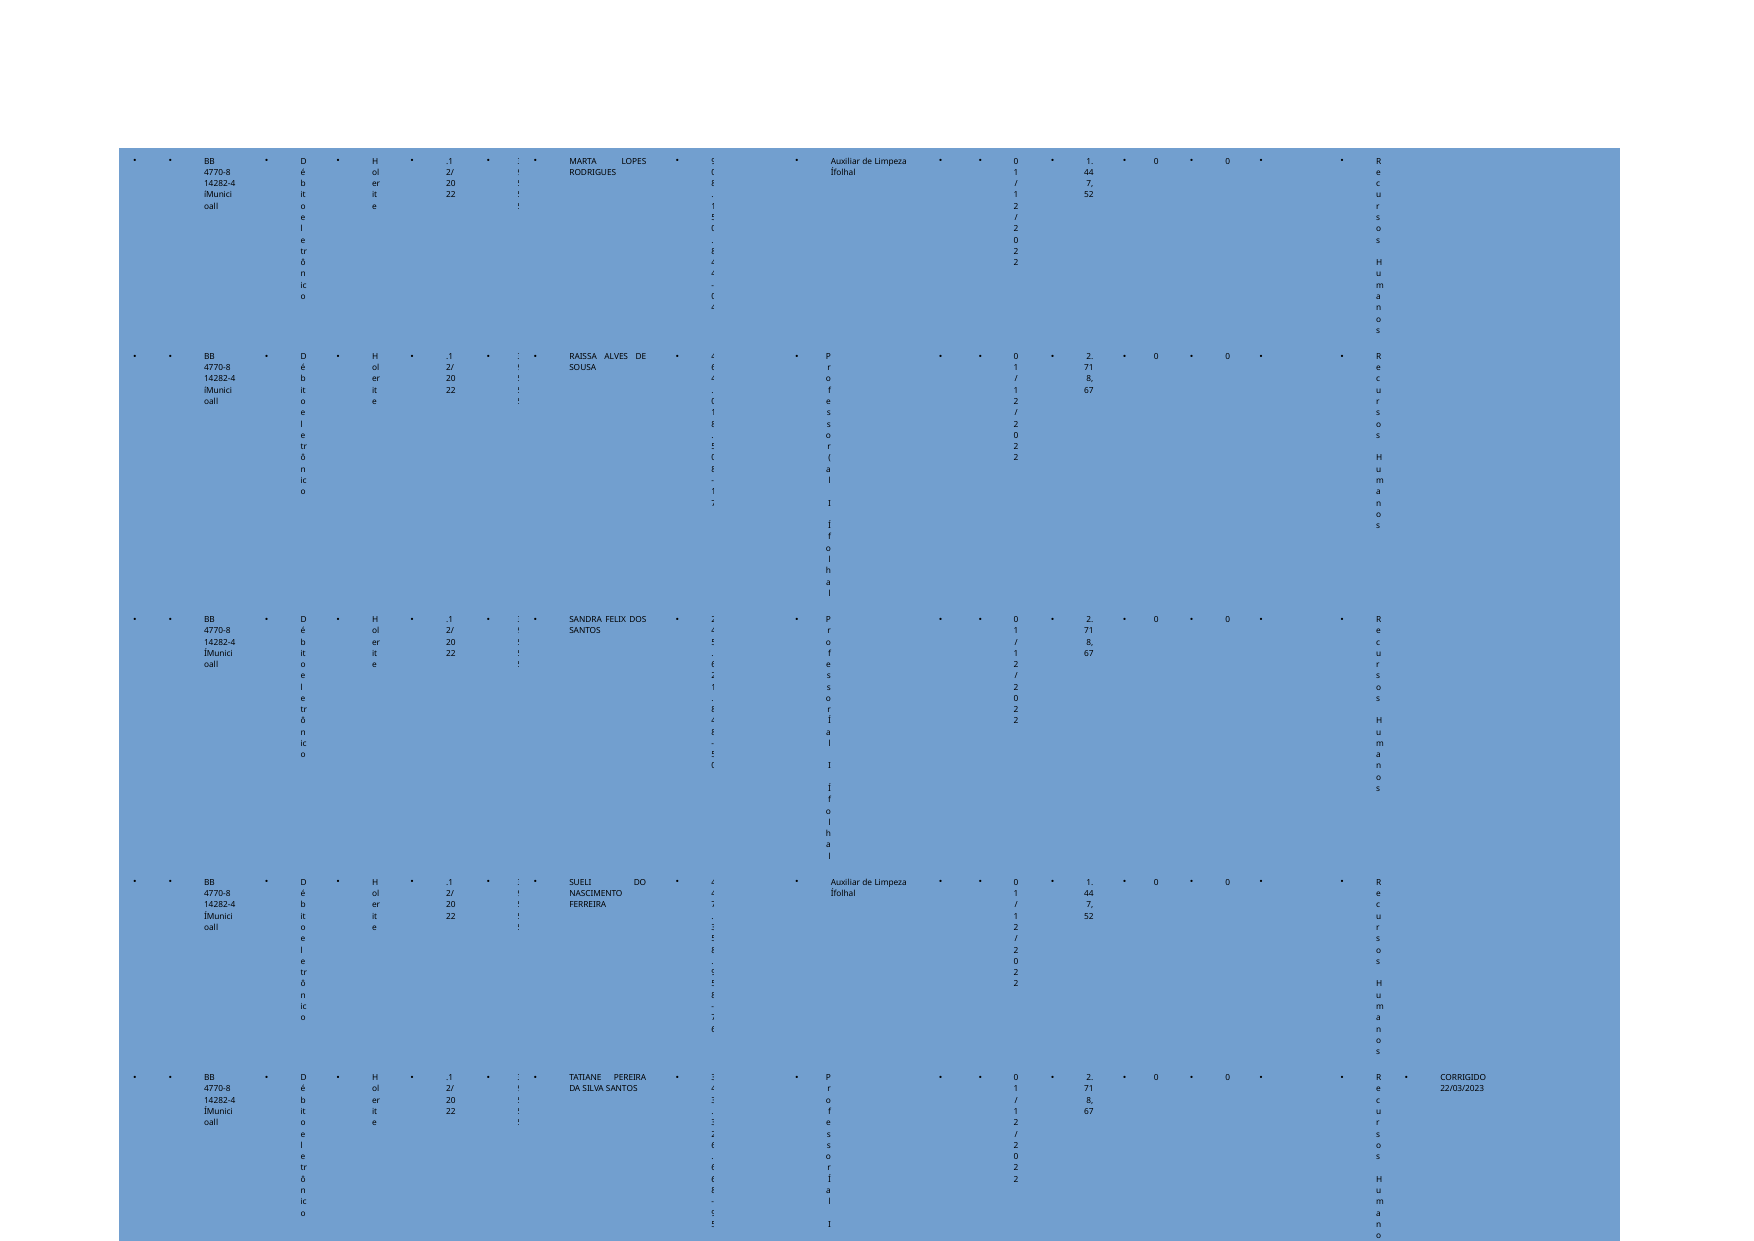

| 1389828 | BB 4770-8 14282-4 íMunicioall | Débito eletrônico | Holerite | .12/2022 | 39555 | MARTA LOPES RODRIGUES | 908.150.844-04 | | Auxiliar de Limpeza Ífolhal | 01/12/2022 | 01/12/2022 | 1.447,52 | 0 | 0 | 1.447,52 | | Recursos Humanos | | |
| --- | --- | --- | --- | --- | --- | --- | --- | --- | --- | --- | --- | --- | --- | --- | --- | --- | --- | --- | --- |
| 1389837 | BB 4770-8 14282-4 íMunicioall | Débito eletrônico | Holerite | .12/2022 | 39555 | RAISSA ALVES DE SOUSA | 464.018.508-17 | | Professor(al I Ífolhal | 01/12/2022 | 01/12/2022 | 2.718,67 | 0 | 0 | 2.718,67 | | Recursos Humanos | | |
| 1389846 | BB 4770-8 14282-4 ÍMunicioall | Débito eletrônico | Holerite | .12/2022 | 39555 | SANDRA FELIX DOS SANTOS | 245.621.848-50 | | ProfessorÍal I Ífolhal | 01/12/2022 | 01/12/2022 | 2.718,67 | 0 | 0 | 2.718,67 | | Recursos Humanos | | |
| 1389854 | BB 4770-8 14282-4 ÍMunicioall | Débito eletrônico | Holerite | .12/2022 | 39555 | SUELI DO NASCIMENTO FERREIRA | 447.358.958-76 | | Auxiliar de Limpeza Ífolhal | 01/12/2022 | 01/12/2022 | 1.447,52 | 0 | 0 | 1.447,52 | | Recursos Humanos | | |
| 1389859 | BB 4770-8 14282-4 ÍMunicioall | Débito eletrônico | Holerite | .12/2022 | 39555 | TATIANE PEREIRA DA SILVA SANTOS | 343.326.668-95 | | ProfessorÍal I Ífolhal | 01/12/2022 | 01/12/2022 | 2.718,67 | 0 | 0 | 2.718,67 | | Recursos Humanos | CORRIGIDO 22/03/2023 | |
| 1389866 | BB 4770-8 14282-4 ÍMunicioall | Débito eletrônico | Holerite | .12/2022 | 39555 | VANIA DA SILVA SANTOS TENORIO | 336.608.458-84 | | ProfessorÍal I Ífolhal | 01/12/2022 | 01/12/2022 | 2.718,67 | 0 | 0 | 2.718,67 | | Recursos Humanos | | |
| 1389871 | BB 4770-8 14282-4 ÍMunicioall | Débito eletrônico | Holerite | .12/2022 | 39555 | VERONICA SABINO FEITOSA | 346.500.288-17 | | ProfessorÍal I Ífolhal | 01/12/2022 | 01/12/2022 | 2.718,67 | 0 | 0 | 2.718,67 | | Recursos Humanos | | |
| 1389881 | BB 4770-8 14282-4 ÍMunicioall | Débito eletrônico | Nota Fiscal/DANFE | .12/2022 | 44035 | KID COISAS COMERCIO DE PAPELARIA E SERVICOS EIRELI | | 33.142.403/0001-24 | Mat-a- d- Lmp-a | 02/12/2022 | 05/12/2022 | 6.296,34 | 0 | 0 | 6.296,34 | | Custos Indiretos | | |
| 1389904 | BB 4770-8 14282-4 ÍMunicioall | Débito eletrônico | Recibo | .12/2022 | 120701 | SINDBENEFICENTE | | 12.403.462/0001-39 | t b ã s d al | 07/12/2022 | 07/12/2022 | 900 | 0 | 0 | 900 | | Recursos Humanos | | |
| 1389927 | BB 4770-8 14282-4 ÍMunicioall | Débito eletrônico | Guia Fgts | .11/2022 | 120702 | CAIXA ECONOMICA FEDERAL - FGTS | | 00.360.305/0001-04 | FGTS - Fundo de Garantia | 07/12/2022 | 07/12/2022 | 6.915,11 | 0 | 0 | 6.915,11 | | Recursos Humanos | | |
| 1389938 | BB 4770-8 14282-4 ÍMunicioall | Débito eletrônico | Recibo | .12/2022 | 120703 | PROAGIR CLUBE DE BENEFICIOS SOCIAIS | | 34.002.229/0001-87 | t b ã B 1 E ta S al | 07/12/2022 | 07/12/2022 | 270,75 | 0 | 0 | 270,75 | | Recursos Humanos | | |
| 1389948 | BB 4770-8 14282-4 ÍMunicioall | Débito eletrônico | Nota fiscal de serviços | .12/2022 | 120704 | WIN-ADMINISTRADORA DE BENEFICIOS LTDA | | 19.112.659/0001-68 | oi t l g g ad l | 01/12/2022 | 07/12/2022 | 272,46 | 0 | 0 | 272,46 | | Recursos Humanos | | |
| 1389959 | BB 4770-8 14282-4 ÍMunicioall | Débito eletrônico | Nota fiscal de serviços | .12/2022 | 121203 | BANTINI SERVICOS DE ENGENHARIA LTDA | | 29.458.610/0001-15 | E g 1 d S g a a T abalh o PJ | 07/12/2022 | 12/12/2022 | 595 | 0 | 0 | 595 | | Custos Indiretos | | |
| 1389972 | BB 4770-8 14282-4 ÍMunicioall | Débito eletrônico | Fatura | .12/2022 | 121204 | REDFOX TELECOMUNICACOES EIRELI | | 09.367.411/0001-94 | | 02/12/2022 | 12/12/2022 | 76,95 | 0 | 0 | 76,95 | | Custos Indiretos | | |
| 1389982 | BB 4770-8 14282-4 ÍMunicioall | Débito eletrônico | Nota Fiscal/DANFE | .12/2022 | 121205 | gasbom mario perdigão | | 14.328.581/0001-08 | Gás ÍGLPl | 22/11/2022 | 12/12/2022 | 953,4 | 0 | 0 | 953,4 | | Custos Indiretos | | |
| 1389999 | BB 4770-8 14282-4 ÍMunicioall | Débito eletrônico | Rescisão | .12/2022 | 24081 | JESSICA DE LIMA RODRIGUES | 408.562.468-75 | | R a t at al TR T f lh a | 05/12/2022 | 14/12/2022 | 245,74 | 0 | 0 | 245,74 | | Poupança | | |
| 1390028 | BB 4770-8 14282-4 ÍMunicioall | Débito eletrônico | Recibo Férias | .12/2022 | 27507 | VANIA DA SILVA SANTOS TENORIO | 336.608.458-84 | | F a P a 1 F a f lha | 20/12/2022 | 20/12/2022 | 3.120,97 | 0 | 0 | 3.120,97 | | Poupança | | |
| 1390045 | BB 4770-8 14282-4 ÍMunicioall | Débito eletrônico | Guia Inss | .12/2022 | 25614 | Secretaria da Receita Federal | | 00.394.460/0058-87 | INSS s/ 13° Salário | 20/12/2022 | 20/12/2022 | 16.777,91 | 0 | 0 | 16.777,91 | | Poupança | | |
| 1390055 | BB 4770-8 14282-4 ÍMunicioall | Débito eletrônico | Guia Inss | .11/2022 | 25614 | Secretaria da Receita Federal | | 00.394.460/0058-87 | Naa Pat al Emp ga d | 20/12/2022 | 20/12/2022 | 22.452,91 | 0 | 0 | 22.452,91 | | Recursos Humanos | | |
| 1390076 | BB 4770-8 14282-4 ÍMunicioall | Débito eletrônico | Darf | .12/2022 | 122001 | Secretaria da Receita Federal | | 00.394.460/0058-87 | IRRF s/ Aluguel PI | 20/12/2022 | 20/12/2022 | 376,37 | 0 | 0 | 376,37 | | Locação | | |
| 1390088 | BB 4770-8 14282-4 ÍMunicioall | Débito eletrônico | Fatura | .12/2022 | 122002 | REDFOX TELECOMUNICACOES EIRELI | | 09.367.411/0001-94 | | 30/12/2022 | 20/12/2022 | 39,9 | 0 | 0 | 39,9 | | Custos Indiretos | | |
| 1390112 | BB 4770-8 14282-4 ÍMunicioall | Débito eletrônico | Nota fiscal de serviços | 358 | 122003 | YARA DANTAS SOCIEDADE INDIVIDUAL DE ADVOCACIA | | JJtlC 14 | AdvogadoÍal PJ | 19/12/2022 | 20/12/2022 | 1.307,00 | 0 | 0 | 1.307,00 | | Custos Indiretos | | |
| 1390132 | BB 4770-8 14282-4 ÍMunicioall | Débito eletrônico | Darf | .11/2022 | 122004 | Secretaria da Receita Federal | | 00.394.460/0058-87 | IRRF s/ Proventos | 30/11/2022 | 20/12/2022 | 1.283,00 | 0 | 0 | 1.283,00 | | Recursos Humanos | | |
| 1390140 | BB 4770-8 14282-4 ÍMunicioall | Débito eletrônico | Darf | .11/2022 | 122201 | Secretaria da Receita Federal | | 00.394.460/0058-87 | PIS s/ Salários | 30/11/2022 | 22/12/2022 | 864,41 | 0 | 0 | 864,41 | | Recursos Humanos | | |
| 1390146 | BB 4770-8 14282-4 ÍMunicioall | Débito eletrônico | Nota fiscal de serviços | .12/2022 | 122202 | TALENT ASSESSORIA CONTABIL LTDA | | 10.985.260/0001-17 | Assessoria Contábil Jurídica PJ | 16/12/2022 | 22/12/2022 | 3.212,00 | | | 3.212,00 | | Custos Indiretos | ANEXADO DOCUMENTO | .- SOLICITAR CARTA DE CORREÇÃO DA NOTA FISCAL DE SERVIÇOS, COM A DESCRIÇÃO DOS SERVIÇOS PRESTADOS. |
| 1390150 | BB 4770-8 14282-4 ÍMunicioall | Débito eletrônico | Guia outras | .12/2022 | 122601 | Prefeitura de Guarulhos | | 46.319.000/0001-50 | Imposto Predial e Territorial Urbano | 26/12/2022 | 26/12/2022 | 815,13 | 0 | 0 | 815,13 | | Locação | | |
| 1390154 | BB 4770-8 14282-4 ÍMunicioall | Débito eletrônico | Nota fiscal de serviços | .12/2022 | 122801 | sodexo pass do Brasil serviços e comercio SA | | 69.034.668/0001-56 | Vale Alimentação/Refeição Íempregadosl | 29/12/2022 | 28/12/2022 | 2.475,00 | 0 | 0 | 2.475,00 | | Recursos Humanos | | |
| 1390161 | BB 4770-8 14282-4 ÍMunicioall | Débito eletrônico | | .12/2022 | | CONCESSIONARIAS DE TRANSPORTE URBANO DE PASSAGEIROS DE GUARULHOS E REGIAO | | 74.504.937/0001-30 | Auxilio/Vale Transporte | 29/12/2022 | 28/12/2022 | | | | | | Recursos Humanos | | |
| 1390168 | BB 4770-8 14282-4 ÍMunicioall | Débito eletrônico | Rescisão | .12/2022 | 51157 | LAIS ARAUJO DA SILVA | 465.571.368-28 | | Rescisão Contratual - TRCT Ífolhal | 22/12/2022 | 29/12/2022 | 6.729,10 | 0 | 0 | 6.729,10 | | Poupança | | |
| 1390183 | BB 4770-8 14282-4 ÍMunicioall | Débito eletrônico | Recibo Férias | .12/2022 | 25346 | FABIANA QUIRINO DA S11 VA | 377.792.128-90 | | Férias Pecúnia e 1/3 Férias Ífolhal | 30/12/2022 | 29/12/2022 | 7.640,48 | 0 | 0 | 7.640,48 | | Poupança | | |
| 1390196 | BB 4770-8 14282-4 ÍMunicioall | Débito eletrônico | Fatura | .12/2022 | 122902 | CIA DE SANEAMENTO BASICO DO ESTADO DE | | 43.776.517/0001-80 | Água e Esgoto | 02/12/2022 | 29/12/2022 | 1.570,82 | 0 | 0 | 1.570,82 | | Custos Indiretos | | |
| 1397326 | BB 4770-8 14282-4 ÍMunicioall | Débito eletrônico | Holerite | .12/2022 | 59950 | BRUNA MAIA FRANCO | 466.219.428-85 | | Décimo Terceiro Salário | 19/12/2022 | 19/12/2022 | 1.079,07 | 0 | 0 | 1.079,07 | | Poupança | | Folha de 13° |
| 1397331 | BB 4770-8 14282-4 ÍMunicioall | Débito eletrônico | Holerite | .12/2022 | 59950 | CARLA NATHALY ALVES DA SILVA SANTANA | 080.076.854-05 | | Décimo Terceiro Salário | 19/12/2022 | 19/12/2022 | 1.022,45 | 0 | 0 | 1.022,45 | | Poupança | | |
| 1397340 | BB 4770-8 14282-4 ÍMunicioall | Débito eletrônico | Holerite | .12/2022 | 59950 | FABIANA LEROS ROCHA | 328.609.458-73 | | Décimo Terceiro Salário | 19/12/2022 | 19/12/2022 | 1.079,07 | 0 | 0 | 1.079,07 | | Poupança | | |
| 1397348 | BB 4770-8 14282-4 ÍMunicioall | Débito eletrônico | Holerite | .12/2022 | 59950 | FABIANA OUIRINO DA SUVA | 377.792.128-90 | | Décimo Terceiro Salário | 19/12/2022 | 19/12/2022 | 2.220,66 | 0 | 0 | 2.220,66 | | Poupança | | |
| 1397354 | BB 4770-8 14282-4 ÍMunicioall | Débito eletrônico | Holerite | .12/2022 | 59950 | FABIANE SOUZA ASSIS DOS SANTOS | 423.559.788-40 | | Décimo Terceiro Salário | 19/12/2022 | 19/12/2022 | 1.079,07 | 0 | 0 | 1.079,07 | | Poupança | | |
| 1397359 | BB 4770-8 14282-4 ÍMunicioall | Débito eletrônico | Holerite | .12/2022 | 59950 | O E E O RE HE | 335.896.028-56 | | Décimo Terceiro Salário | 19/12/2022 | 19/12/2022 | 604,81 | 0 | 0 | 604,81 | | Poupança | | |
| 1397368 | BB 4770-8 14282-4 ÍMunicioall | Débito eletrônico | Holerite | .12/2022 | 59950 | JESSICA VIEIRA POLTRONIERI | 388.700.928-28 | | Décimo Terceiro Salário | 19/12/2022 | 19/12/2022 | 1.249,66 | 0 | 0 | 1.249,66 | | Poupança | | |
| 1397375 | BB 4770-8 14282-4 ÍMunicioall | Débito eletrônico | Holerite | .12/2022 | | E R R CE R O | 334.633.908-41 | | Décimo Terceiro Salário | 19/12/2022 | 19/12/2022 | 996,58 | 0 | 0 | 996,58 | | Poupança | | |
| 1397376 | BB 4770-8 14282-4 ÍMunicioall | Débito eletrônico | Holerite | .12/2022 | 59950 | JOSINETE DE OLIVEIRA SOUZA | 084.668.444-65 | | Décimo Terceiro Salário | 19/12/2022 | 19/12/2022 | 1.261,62 | 0 | 0 | 1.261,62 | | Poupança | | |
| 1397383 | BB 4770-8 14282-4 ÍMunicioall | Débito eletrônico | Holerite | .12/2022 | 59950 | LAIS ARAUJO DA SILVA | 465.571.368-28 | | Décimo Terceiro Salário | 19/12/2022 | 19/12/2022 | 810,43 | 0 | 0 | 810,43 | | Poupança | | |
| 1397394 | BB 4770-8 14282-4 ÍMunicioall | Débito eletrônico | Holerite | .12/2022 | 59950 | MARIA AUDENICE DOS SANTOS | 333.865.838-90 | | Décimo Terceiro Salário | 19/12/2022 | 19/12/2022 | 842,85 | 0 | 0 | 842,85 | | Poupança | | |
| 1397405 | BB 4770-8 14282-4 ÍMunicioall | Débito eletrônico | Holerite | .12/2022 | 59950 | MARTA LOPES RODRIGUES | 908.150.844-04 | | Décimo Terceiro Salário | 19/12/2022 | 19/12/2022 | 618,09 | 0 | 0 | 618,09 | | Poupança | | |
| 1397409 | BB 4770-8 14282-4 ÍMunicioall | Débito eletrônico | Holerite | .12/2022 | 59950 | RAISSA ALVES DE SOUSA | 464.018.508-17 | | Décimo Terceiro Salário | 19/12/2022 | 19/12/2022 | 810,43 | 0 | 0 | 810,43 | | Poupança | | |
| 1397417 | BB 4770-8 14282-4 ÍMunicioall | Débito eletrônico | Holerite | .12/2022 | 59950 | SANDRA FELIX DOS SANTOS | 245.621.848-50 | | Décimo Terceiro Salário | 19/12/2022 | 19/12/2022 | 1.079,07 | 0 | 0 | 1.079,07 | | Poupança | | |
| 1397427 | BB 4770-8 14282-4 ÍMunicioall | Débito eletrônico | Holerite | .12/2022 | 59950 | SUELI DO NASCIMENTO FERREIRA | 447.358.958-76 | | Décimo Terceiro Salário | 19/12/2022 | 19/12/2022 | 618,09 | 0 | 0 | 618,09 | | Poupança | | |
| 1397434 | BB 4770-8 14282-4 ÍMunicioall | Débito eletrônico | Holerite | .12/2022 | 59950 | TATIANE PEREIRA DA SILVA SANTOS | 343.326.668-95 | | Décimo Terceiro Salário | 19/12/2022 | 19/12/2022 | 1.079,07 | 0 | 0 | 1.079,07 | | Poupança | | |
| 1397443 | BB 4770-8 14282-4 ÍMunicioall | Débito eletrônico | Holerite | .12/2022 | 59950 | VANESSA RIBEIRO HERNANDES DOS SANTO | 298.800.078-67 | | Décimo Terceiro Salário | 19/12/2022 | 19/12/2022 | 1.079,07 | 0 | 0 | 1.079,07 | | Poupança | | |
| 1397448 | BB 4770-8 14282-4 ÍMunicioall | Débito eletrônico | Holerite | .12/2022 | 59950 | VANIA DA SILVA SANTOS TENORIO | 336.608.458-84 | | Décimo Terceiro Salário | 19/12/2022 | 19/12/2022 | 1.156,53 | 0 | 0 | 1.156,53 | | Poupança | | |
| 1397453 | BB 4770-8 14282-4 ÍMunicioall | Débito eletrônico | Holerite | .12/2022 | 59950 | VERONICA SABINO FEITOSA | 346.500.288-17 | | Décimo Terceiro Salário | 19/12/2022 | 19/12/2022 | 1.079,07 | 0 | 0 | 1.079,07 | | Poupança | | |
| 1403314 | BB 4770-8 14282-4 ÍMunicioall | Débito eletrônico | Darf | .11/2022 | 111802 | Secretaria da Receita Federal | | 00.394.460/0058-87 | IRRF s/ Proventos | 31/10/2022 | 18/11/2022 | 1.259,67 | 0 | 0 | 1.259,67 | | Custos Indiretos | | |
| 1422412 | BB 4770-8 14282-4 ÍMunicioall | Débito eletrônico | Holerite | | 39555 | VANESSA RIBEIRO HERNANDES DOS SANTO | 298.800.078-67 | | ProfessorÍal I Ífolhal | 01/12/2022 | 01/12/2022 | 2.718,67 | 0 | 0 | 2.718,67 | | Recursos Humanos | | |
| 1422623 | BB 4770-8 14282-4 ÍMunicioall | Repasse | | onlrSS^TRF | 305250 | Prefeitura de Guarulhos | | 46.319.000/0001-50 | | 01/12/2022 | 01/12/2022 | 5.315,13 | 0 | 0 | | 5.315,13 | | | |
| 1422625 | BB 4770-8 14282-4 ÍMunicioall | Repasse | | QSDRStre | 225580 | Prefeitura de Guarulhos | | 46.319.000/0001-50 | | 06/12/2022 | 06/12/2022 | 91.036,72 | 0 | 0 | | 91.036,72 | | | |
| 1422633 | BB 4770-8 14282-4 ÍMunicioall | Reoasse | | OnlrSS^TRF | | p | | 46 "íonnn-nnm =n | | 22/12/2022 | 22/12/2022 | 5.315,13 | 0 | 0 | | 5.315,13 | | | |
| 1422655 | BB 4770-8 14282-4 ÍMunicioall | Débito eletrônico | Extrato/Tarifa | .TARIFA | 106857 | BANCO DO BRASIL SA ÍAgência 4770l | | 00.000.000/5797-50 | Financeira | 14/12/2022 | 14/12/2022 | 11 | 0 | 0 | 11 | | Custos Indiretos | | |
| 1422658 | BB 4770-8 14282-4 ÍMunicioall | Débito eletrônico | Extrato/Tarifa | .TARIFA | 433985 | BANCO DO BRASIL SA ÍAgência 4770l | | 00.000.000/5797-50 | Financeira | 30/12/2022 | 30/12/2022 | 30 | 0 | 0 | 30 | | Custos Indiretos | | |
| 1422661 | BB 4770-8 14282-4 ÍMunicioall | Débito eletrônico | Guia outras | .HOMOLOGAÇÃO | 121401 | SINDBENEFICENTE | | 12.403.462/0001-39 | Contribuição Sindical | 14/12/2022 | 14/12/2022 | 30 | 0 | 0 | 30 | | Recursos Humanos | | |
| 1422762 | BB 4770-8 14282-4 ÍMunicioall | Débito eletrônico | Recibo Férias | .DEZEMBRO | 27507 | VANIA DA SILVA SANTOS TENORIO | 336.608.458-84 | | Férias Pecúnia e 1/3 Férias Ífolhal | 29/12/2022 | 29/12/2022 | 3.120,97 | 0 | 0 | 3.120,97 | | Recursos Humanos | ANEXADO 22/03/2023 | |
| 1422765 | BB 4770-8 14282-4 ÍMunicioall | Débito eletrônico | Guia Fgts | .DEZEMBRO | 122901 | CAIXA ECONOMICA FEDERAL - FGTS | | 00.360.305/0001-04 | 3RRFF3Ta Re- i"ã | 29/12/2022 | 29/12/2022 | 1.247,38 | 0 | 0 | 1.247,38 | | Poupança | | |
| 1423748 | BB 4770-8 14282-4 ÍMunicioall | Débito eletrônico | Nota fiscal de serviços | .2006 | 123002 | SILAS BARBOSA DE OLIVEIRA 30872927881 | | 12.422.279/0001-80 | Manutenção da Unidade Escolar PJ | 30/12/2022 | 30/12/2022 | 1.700,00 | 0 | 0 | 1.700,00 | | Custos Indiretos | | |
| 1423751 | BB 4770-8 14282-4 ÍMunicioall | Débito eletrônico | Nota fiscal de serviços | .26 | 123001 | BEATRIZ VIEIRA DE SOUZA | | 33.131.531/0001-72 | Manutenção da Unidade Escolar PJ | 30/12/2022 | 30/12/2022 | 9.270,80 | 0 | 0 | 9.270,80 | | Custos Indiretos | | |
| 1423753 | BB 4770-8 14282-4 ÍMunicioall | Débito eletrônico | Nota Fiscal/DANFE | .586 | 44035 | KID COISAS COMERCIO DE PAPELARIA E | | 33.142.403/0001-24 | Higiene e Limpeza | 27/12/2022 | 27/12/2022 | 4.536,04 | 0 | 0 | 4.536,04 | | Custos Indiretos | | |
| 1423758 | BB 4770-8 14282-4 ÍMunicioall | Débito eletrônico | Mi-ita Fiaral /HAM FF | 581 | 44"' | KID COISAS COMERCIO DE PAPELARIA E | | 33.142.403/0001-24 | Materiais Didaticos e Pedagógicos | 27/12/2022 | 27/12/2022 | fiOOdTO | 0 | 0 | A 004 70 | | Custos Indiretos | | |
| 1423761 | BB 4770-8 14282-4 ÍMunicioall | Débito eletrônico | Nota Fiscal/DANFE | .129 | 123003 | DISTRIBUIDORA LE MAROLI LTDA | | 46.883.298/0001-26 | Materiais Didaticos e Pedagógicos | 30/12/2022 | 30/12/2022 | 7.080,74 | 0 | 0 | 7.080,74 | | Custos Indiretos | | |
| 1428719 | BB 4770-8 14282-4 ÍMunicioall | Débito eletrônico | Nota Fiscal/DANFE | .71 | 102703 | DISTRIBUIDORA LE MAROLI LTDA | | 46.883.298/0001-26 | Playground | 26/10/2022 | 27/10/2022 | 9.103,67 | 0 | 0 | 9.103,67 | | Permanente Creches | | |
| 1428722 | BB 4770-8 14282-4 ÍMunicioall | Débito eletrônico | Nota fiscal de serviços | .9 | 103101 | 39.759.299 KEITE FATIMA SILVA | | 39.759.299/0001-06 | Manutenção de Bens da Unidade Escolar PJ | 26/10/2022 | 31/10/2022 | 1.400,00 | 0 | 0 | 1.400,00 | | Custos Indiretos | | |
| 1428730 | BB 4770-8 14282-4 ÍMunicioall | Débito eletrônico | Extrato/Tarifa | .tarifas bancarias | 148670 | BANCO DO BRASIL SA ÍAgência 4770l | | 00.000.000/5797-50 | Financeira | 03/11/2022 | 03/11/2022 | 11 | 0 | 0 | 11 | | Custos Indiretos | | |
| 1428735 | BB 4770-8 14282-4 ÍMunicioall | Reoasse | | .repasse novembro | 45535 | Prefeitura de Guarulhos | | 46.319.000/0001-50 | | 08/11/2022 | 08/11/2022 | 91.036,72 | 0 | 0 | | 91.036,72 | | | |
| 1428737 | BB 4770-8 14282-4 ÍMunicioall | Débito eletrônico | Extrato/Tarifa | .tarifas bancarias 2 | 520808 | BANCO DO BRASIL SA ÍAgência 4770l | | 00.000.000/5797-50 | Financeira | 30/11/2022 | 30/11/2022 | 11 | 0 | 0 | 11 | | Custos Indiretos | | |
| 1428747 | BB 4770-8 14282-4 ÍMunicioall | Rendimentos de aplicação | | .Aplicação/Setembro | | litária São João Batista | | 04.963.425/0002-38 | Financeira | 30/09/2022 | 30/09/2022 | | | | | | | Extratos da poupança referente ao 1° quadrimestre anexados juntos, pois não houveram rendimentos e ja estão como conferidos | |
| 1428749 | BB 4770-8 14282-4 ÍMunicioall | Rendimentos de aplicação | Extrato | .Aplicação/Novembro | | íitária São João Batista | | 04.963.425/0002-38 | Financeira | 30/11/2022 | 30/11/2022 | 142,87 | 0 | 0 | | 142,87 | | | .- Constava R$ 167,88. Recadastrado conforme extrato bancário. |
| 14^7^1 | BB 4770-8 14282-4 ÍMunicioall | Rendimentos de aplicação | Cyfratn | .Aplicaçã/Dezembro | | Associação Cultural Comunitária São João Batista | | 04.963.425/0002-38 | Financeira | 31/12/2022 | 31/12/2022 | 111 OO | 0 | 0 | | 111^2 | | | .- Constava R$ 172,13. Recadastrado conforme extrato bancário. |
| 1428775 | BB 4770-8 14282-4 ÍMunicioall | Depósito e Transferência | Extrato | .Devolução de valor de JUROS/MULTAS | 269898 | Associação Cultural Comunitária São João Batista | | 04.963.425/0002-38 | Financeira | 09/09/2022 | 09/09/2022 | 205,81 | 0 | 0 | | 205,81 | | CORRIGIDO 22/03/2023 | .- CORRIGIR FORNECEDOR, ESTÁ LANÇADO EM OUTRA UNIDADE. |